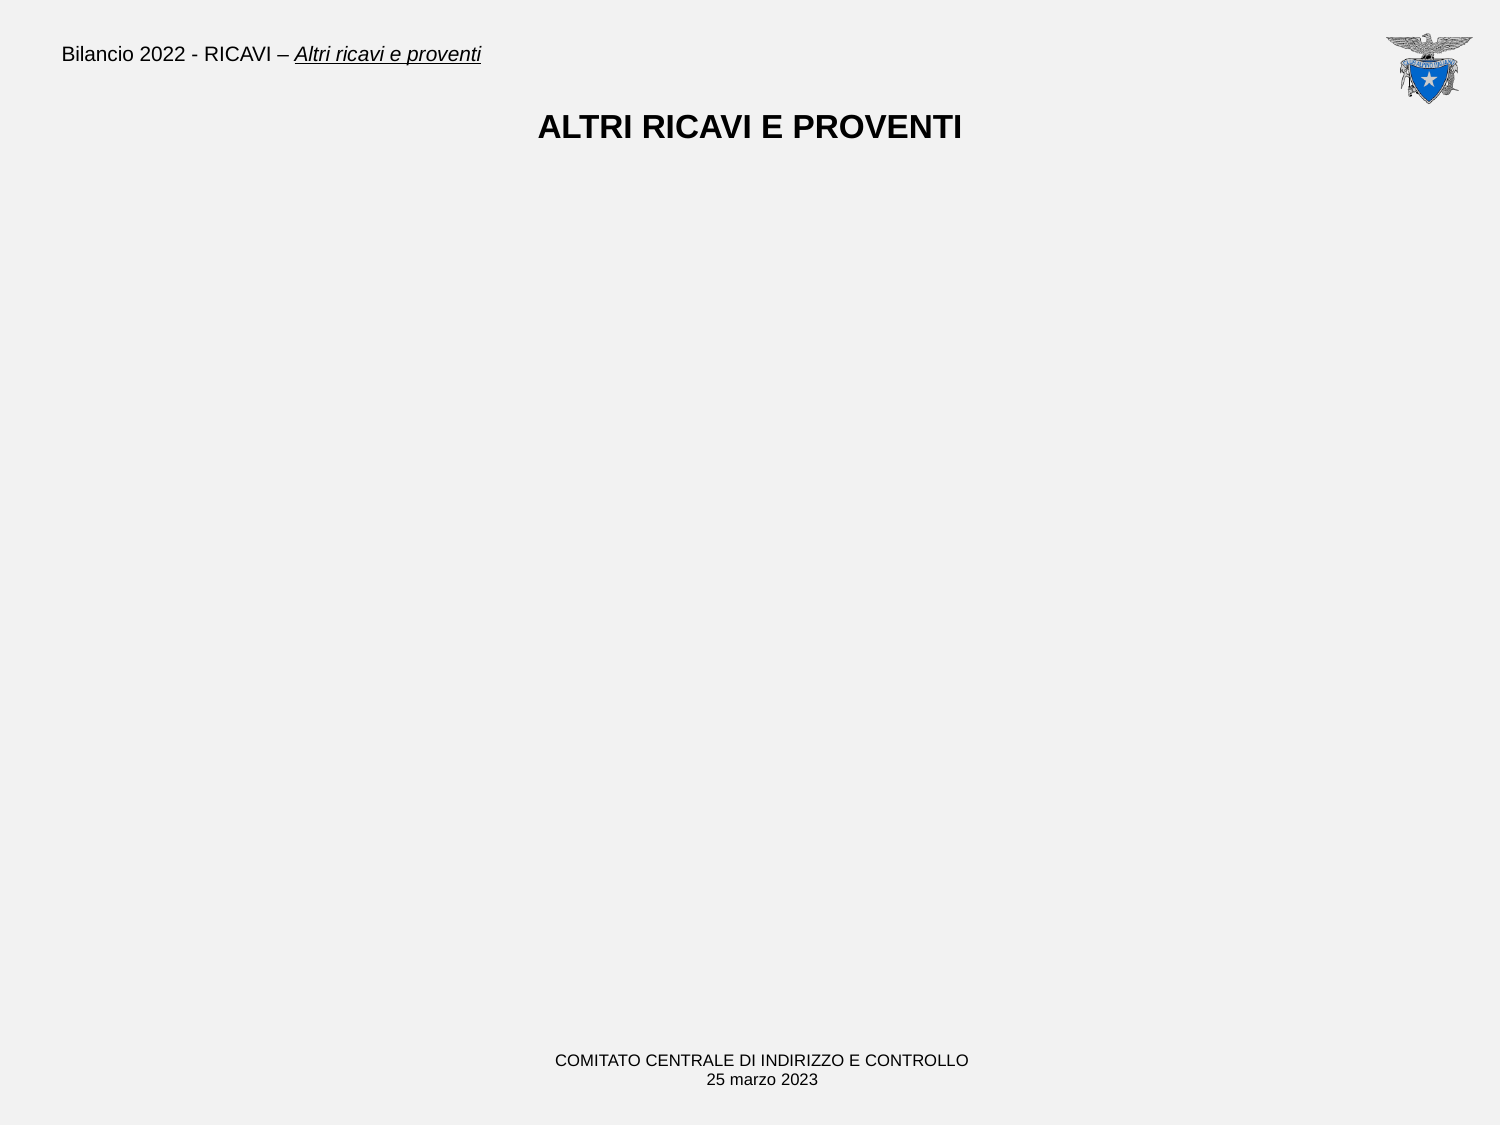

Bilancio 2022 - RICAVI – Altri ricavi e proventi
ALTRI RICAVI E PROVENTI
COMITATO CENTRALE DI INDIRIZZO E CONTROLLO
25 marzo 2023